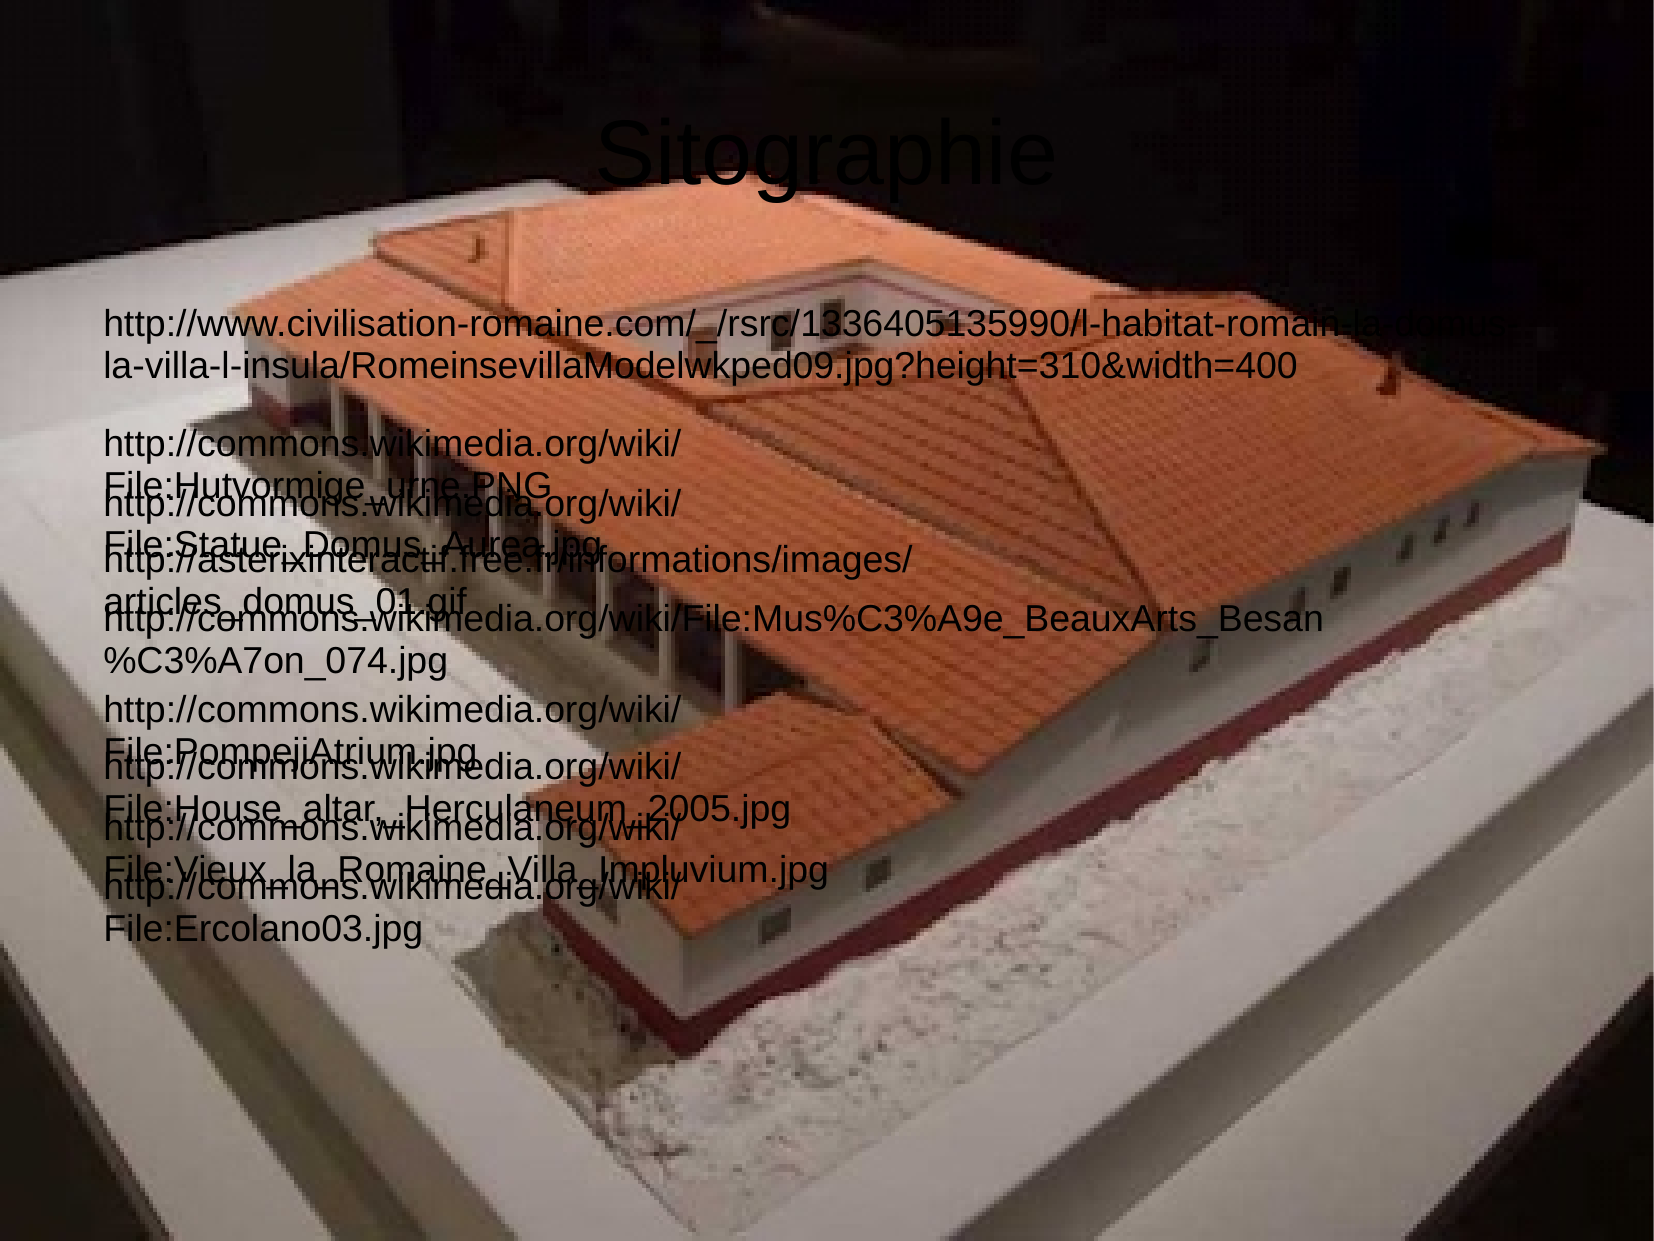

# Sitographie
http://www.civilisation-romaine.com/_/rsrc/1336405135990/l-habitat-romain-la-domus-la-villa-l-insula/RomeinsevillaModelwkped09.jpg?height=310&width=400
http://commons.wikimedia.org/wiki/File:Hutvormige_urne.PNG
http://commons.wikimedia.org/wiki/File:Statue_Domus_Aurea.jpg
http://asterixinteractif.free.fr/informations/images/articles_domus_01.gif
http://commons.wikimedia.org/wiki/File:Mus%C3%A9e_BeauxArts_Besan%C3%A7on_074.jpg
http://commons.wikimedia.org/wiki/File:PompejiAtrium.jpg
http://commons.wikimedia.org/wiki/File:House_altar,_Herculaneum_2005.jpg
http://commons.wikimedia.org/wiki/File:Vieux_la_Romaine_Villa_Impluvium.jpg
http://commons.wikimedia.org/wiki/File:Ercolano03.jpg